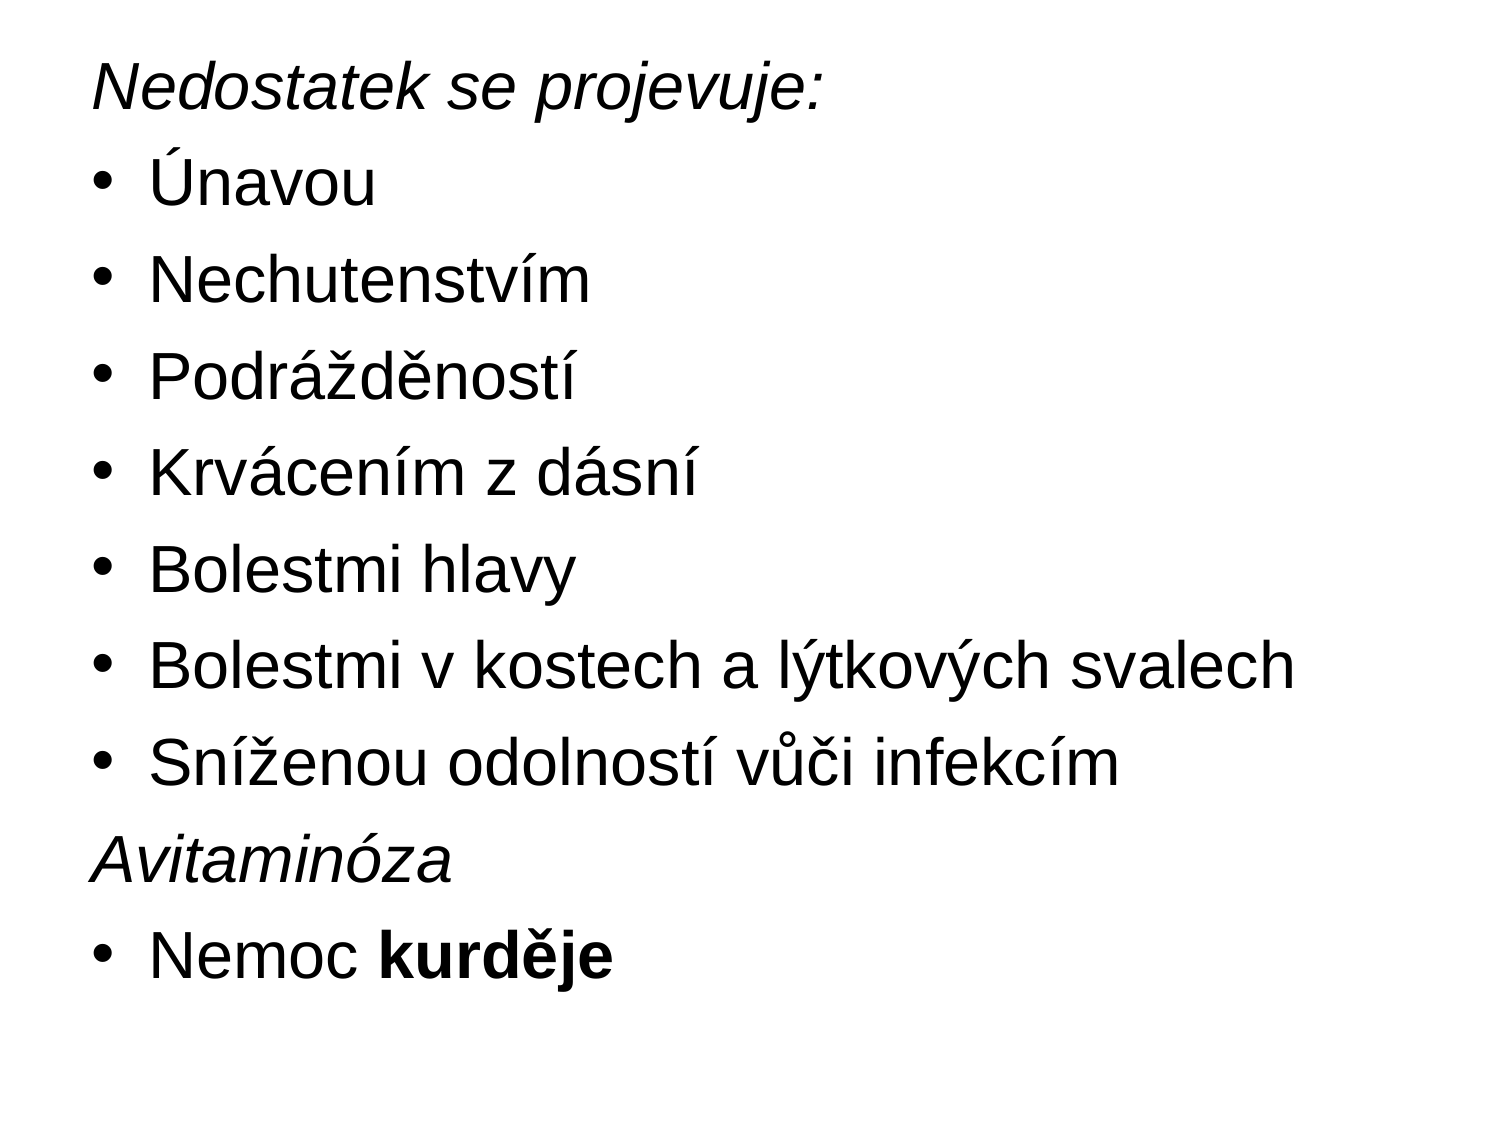

# Nedostatek se projevuje:
Únavou
Nechutenstvím
Podrážděností
Krvácením z dásní
Bolestmi hlavy
Bolestmi v kostech a lýtkových svalech
Sníženou odolností vůči infekcím
Avitaminóza
Nemoc kurděje